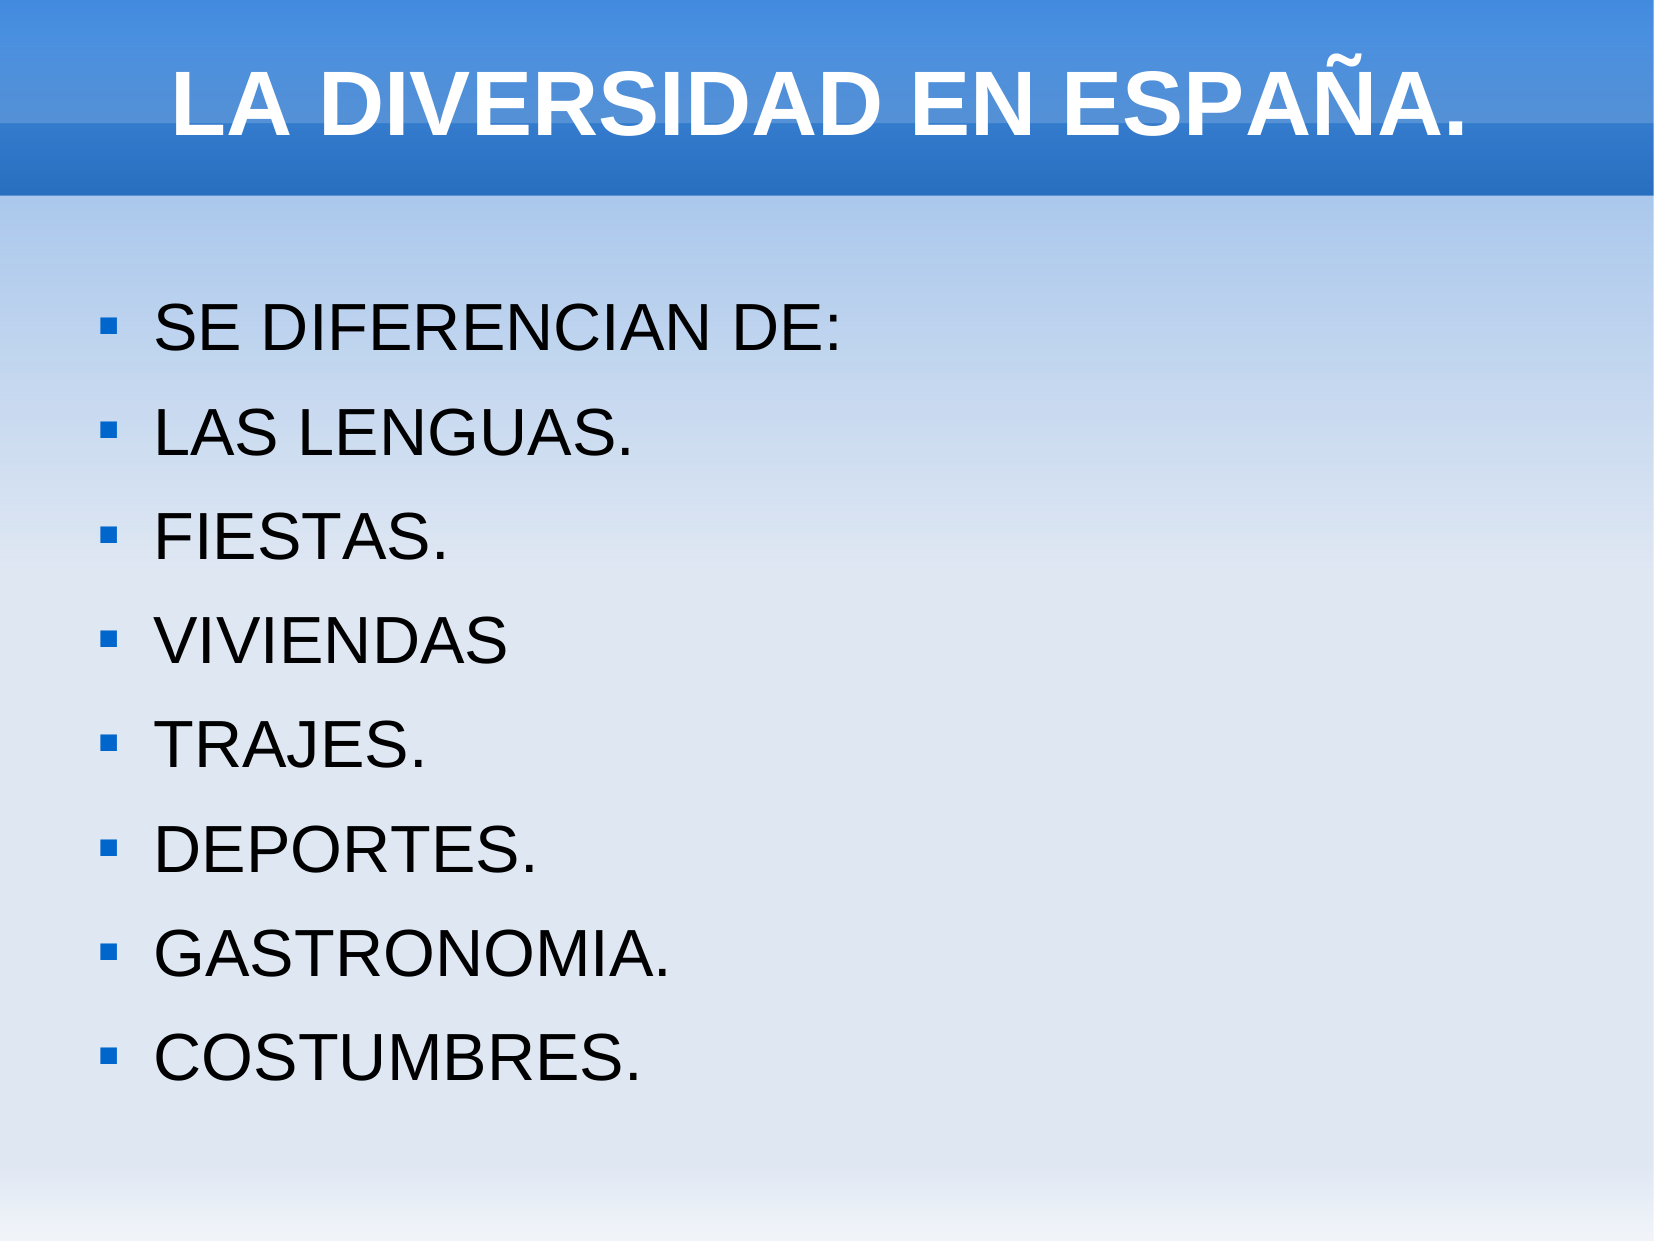

# LA DIVERSIDAD EN ESPAÑA.
SE DIFERENCIAN DE:
LAS LENGUAS.
FIESTAS.
VIVIENDAS
TRAJES.
DEPORTES.
GASTRONOMIA.
COSTUMBRES.